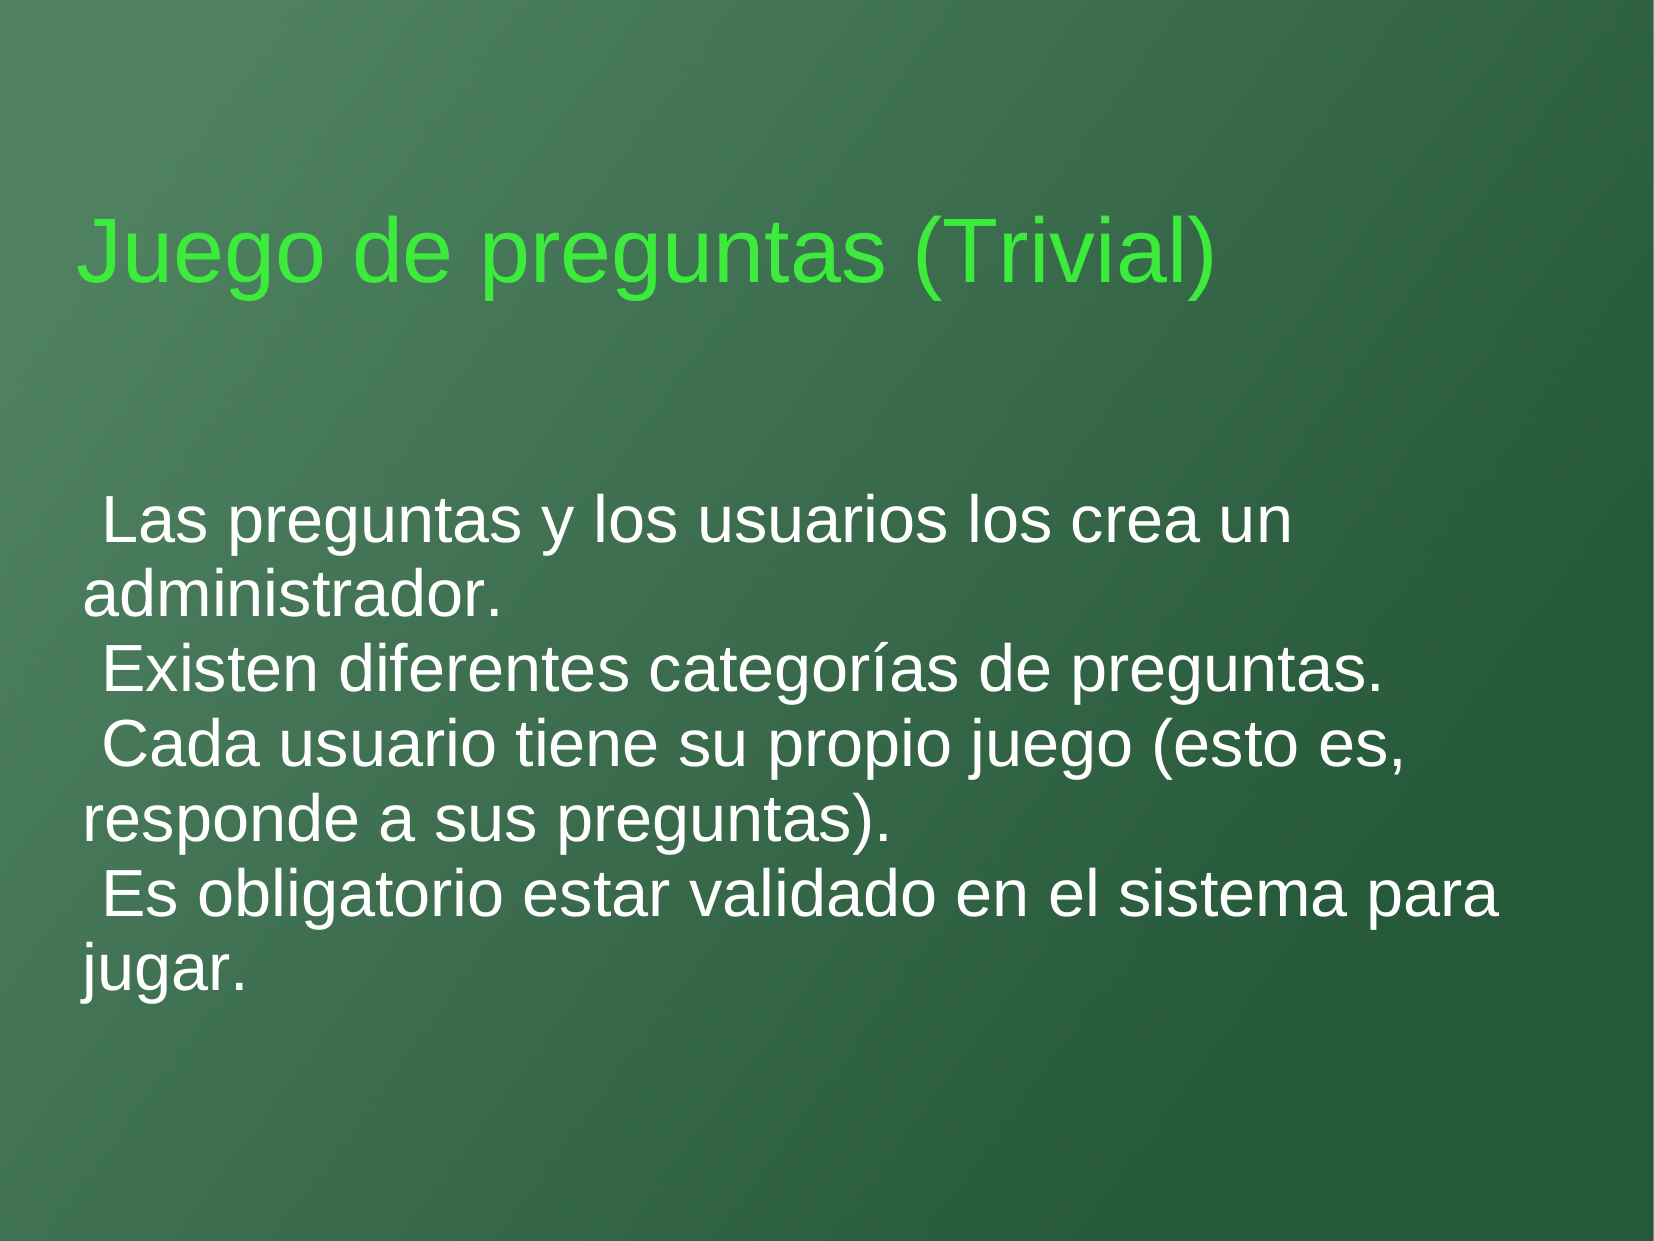

# Juego de preguntas (Trivial)
 Las preguntas y los usuarios los crea un administrador.
 Existen diferentes categorías de preguntas.
 Cada usuario tiene su propio juego (esto es, responde a sus preguntas).
 Es obligatorio estar validado en el sistema para jugar.